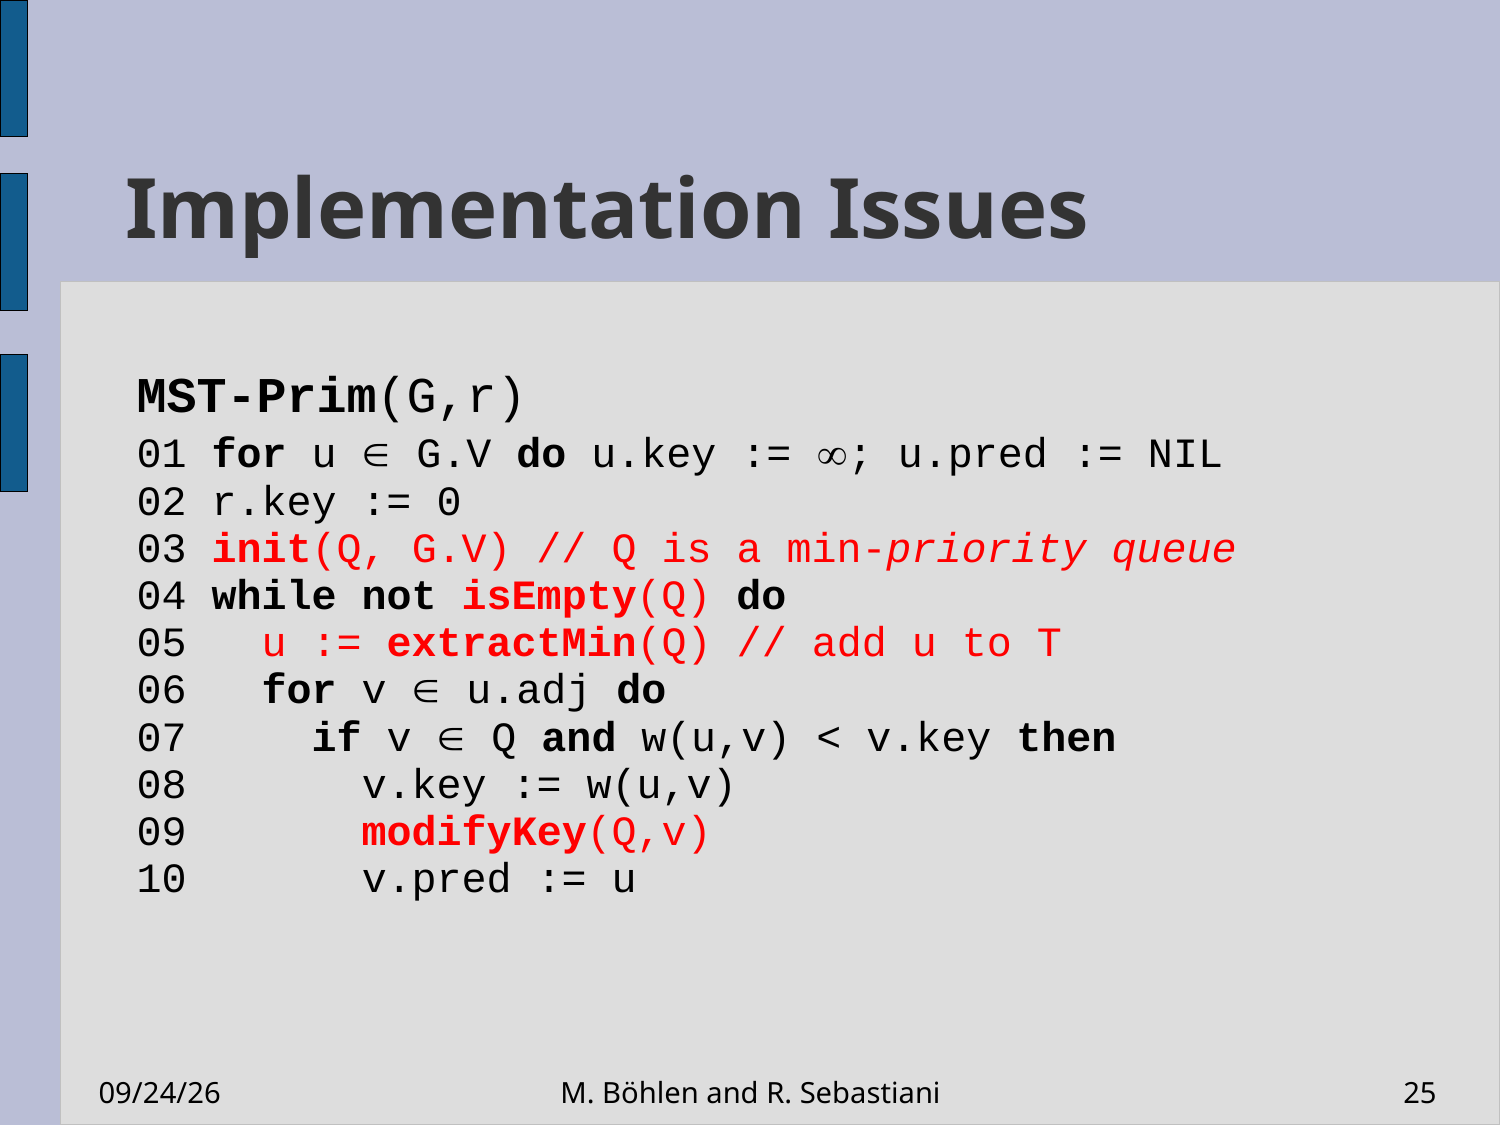

Implementation Issues
# MST-Prim(G,r)
01 for u  G.V do u.key := ; u.pred := NIL
02 r.key := 0
03 init(Q, G.V) // Q is a min-priority queue
04 while not isEmpty(Q) do
05 u := extractMin(Q) // add u to T
06 for v  u.adj do
07 if v  Q and w(u,v) < v.key then
08 v.key := w(u,v)
09 modifyKey(Q,v)
10 v.pred := u
M. Böhlen and R. Sebastiani
25